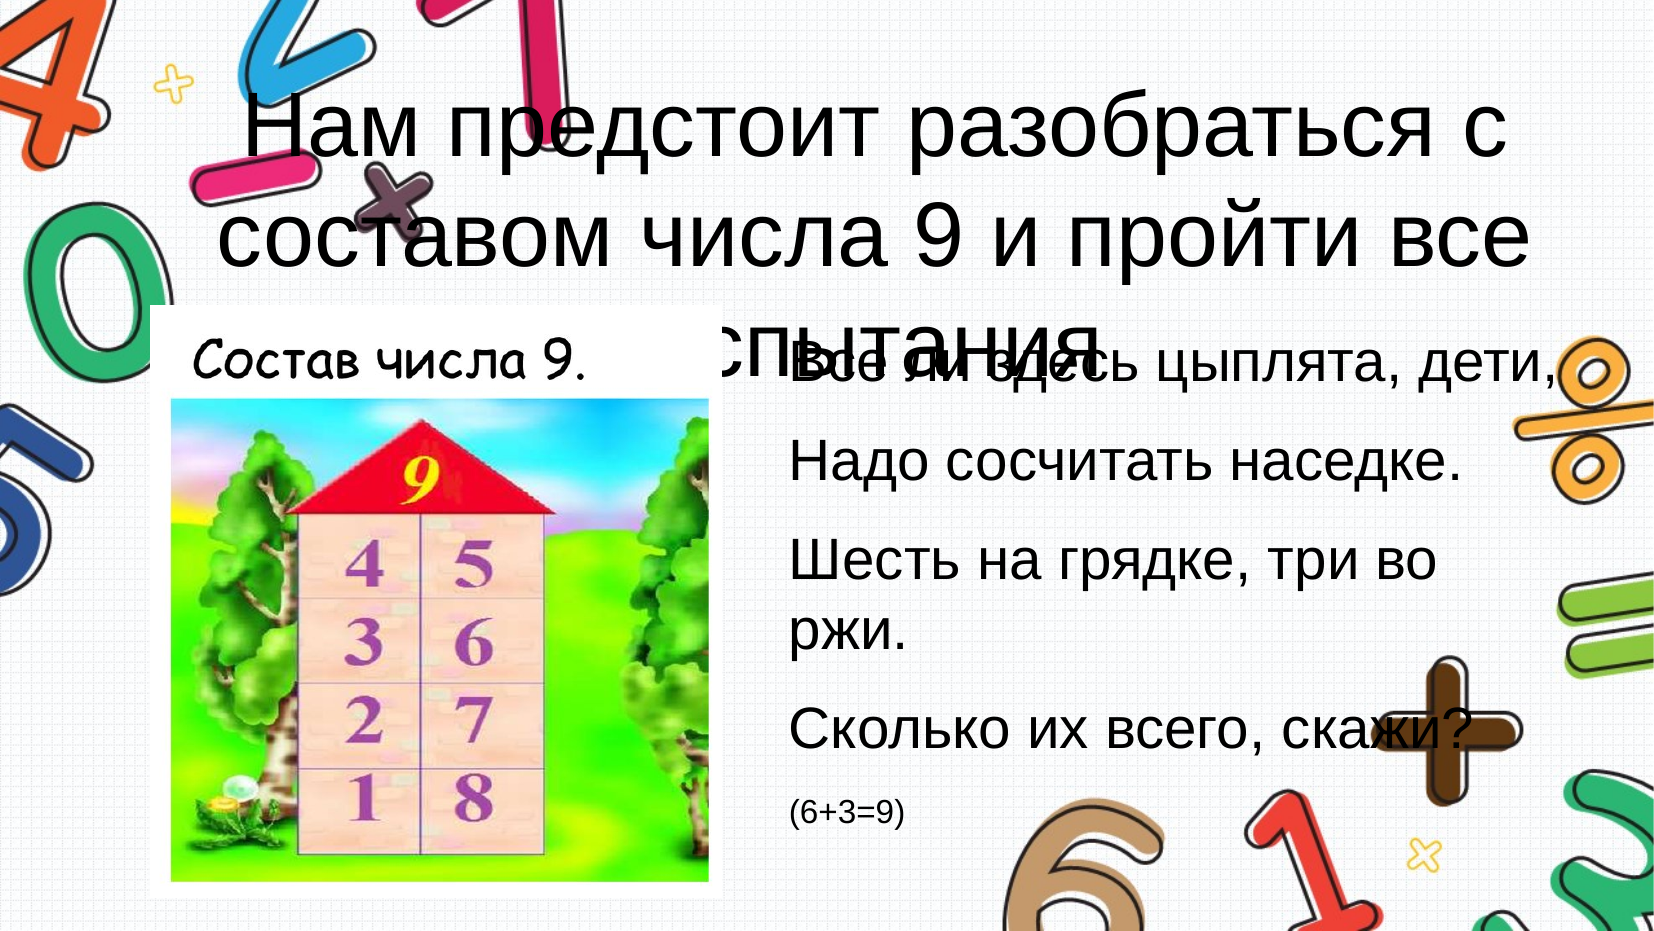

# Нам предстоит разобраться с составом числа 9 и пройти все испытания
Все ли здесь цыплята, дети,
Надо сосчитать наседке.
Шесть на грядке, три во ржи.
Сколько их всего, скажи?
(6+3=9)